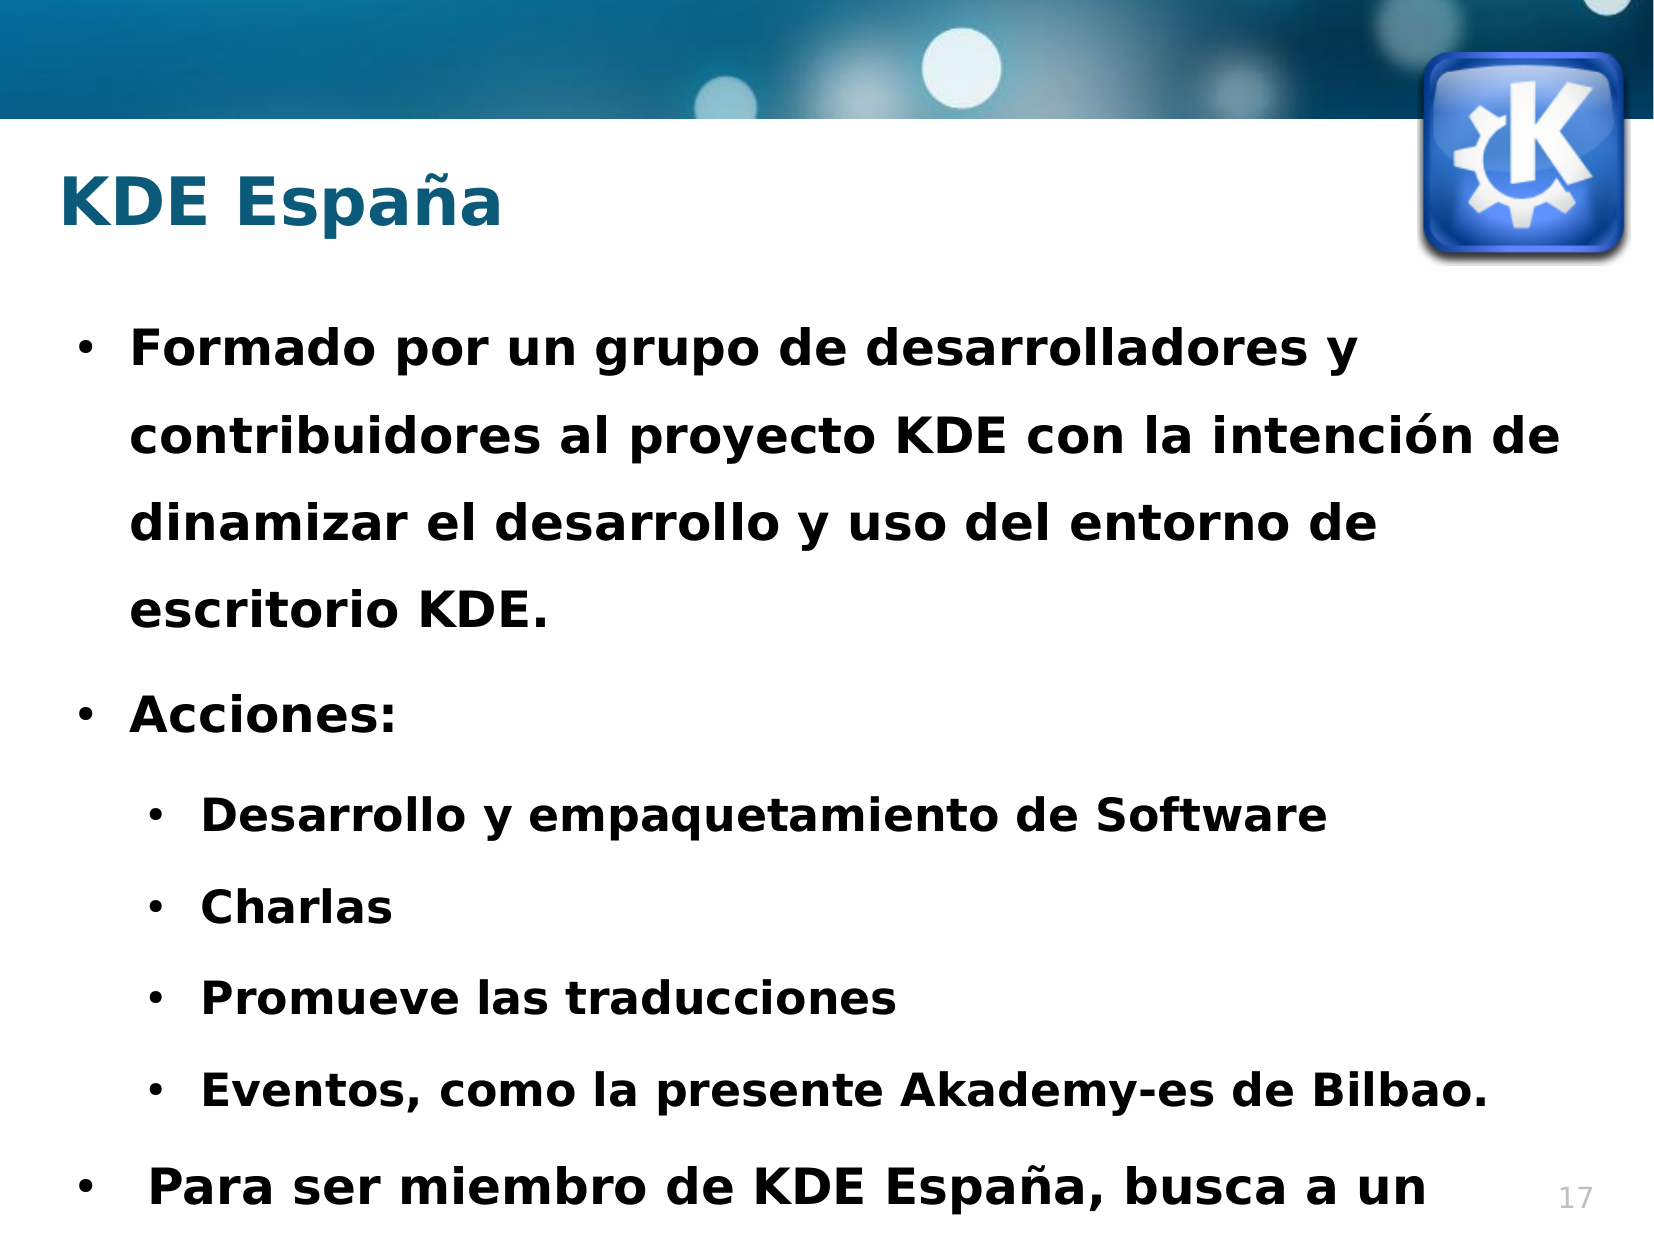

# KDE España
Formado por un grupo de desarrolladores y contribuidores al proyecto KDE con la intención de dinamizar el desarrollo y uso del entorno de escritorio KDE.
Acciones:
Desarrollo y empaquetamiento de Software
Charlas
Promueve las traducciones
Eventos, como la presente Akademy-es de Bilbao.
 Para ser miembro de KDE España, busca a un miembro actual para que te sugiera.
17